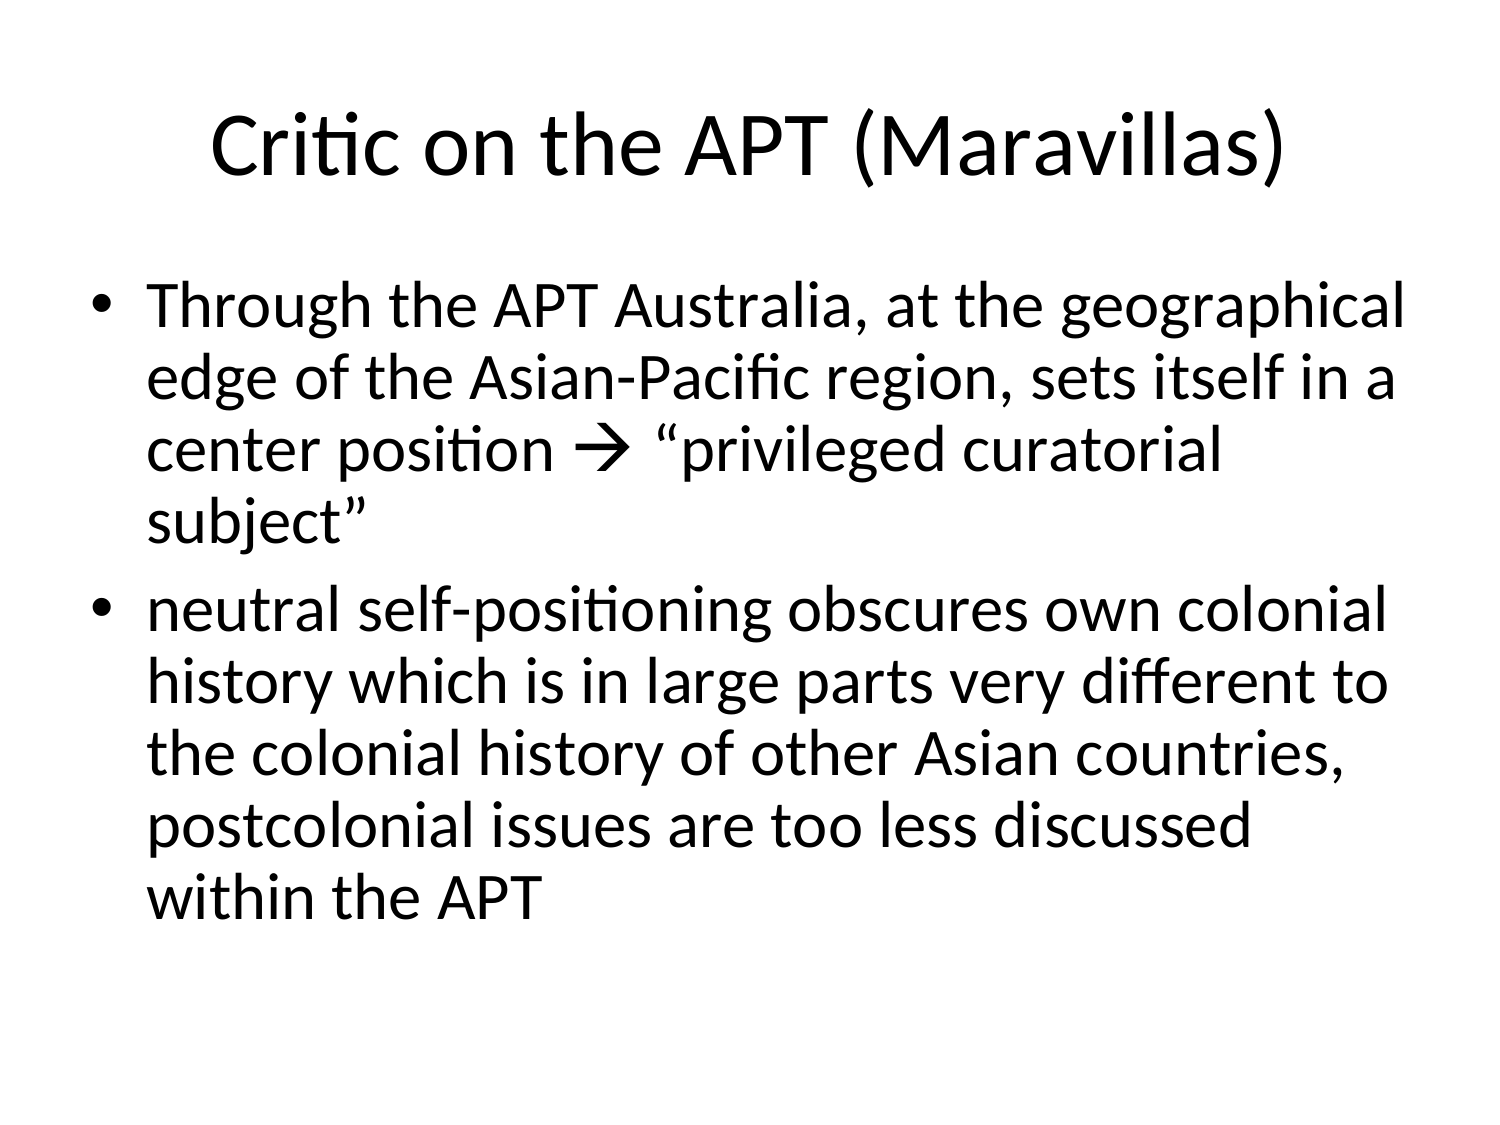

# Critic on the APT (Maravillas)
Through the APT Australia, at the geographical edge of the Asian-Pacific region, sets itself in a center position  “privileged curatorial subject”
neutral self-positioning obscures own colonial history which is in large parts very different to the colonial history of other Asian countries, postcolonial issues are too less discussed within the APT